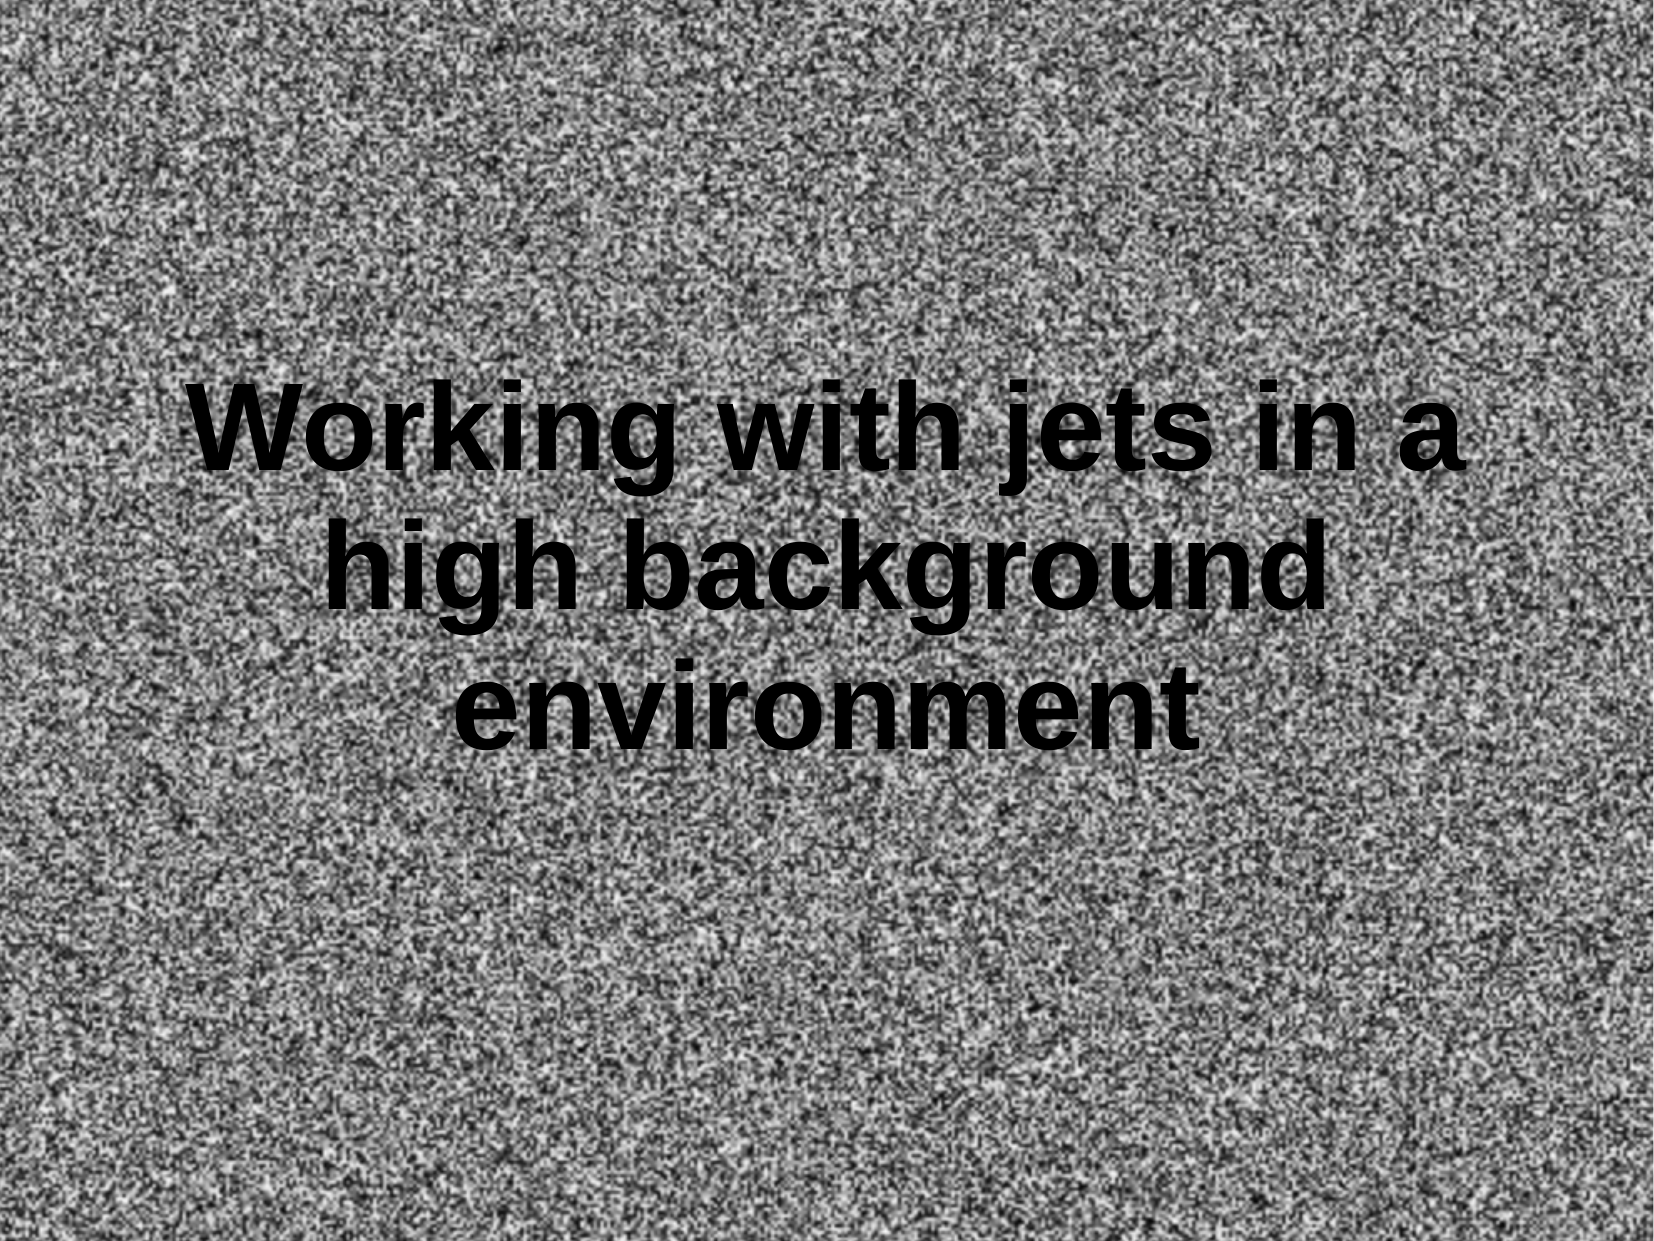

# Working with jets in a high background environment